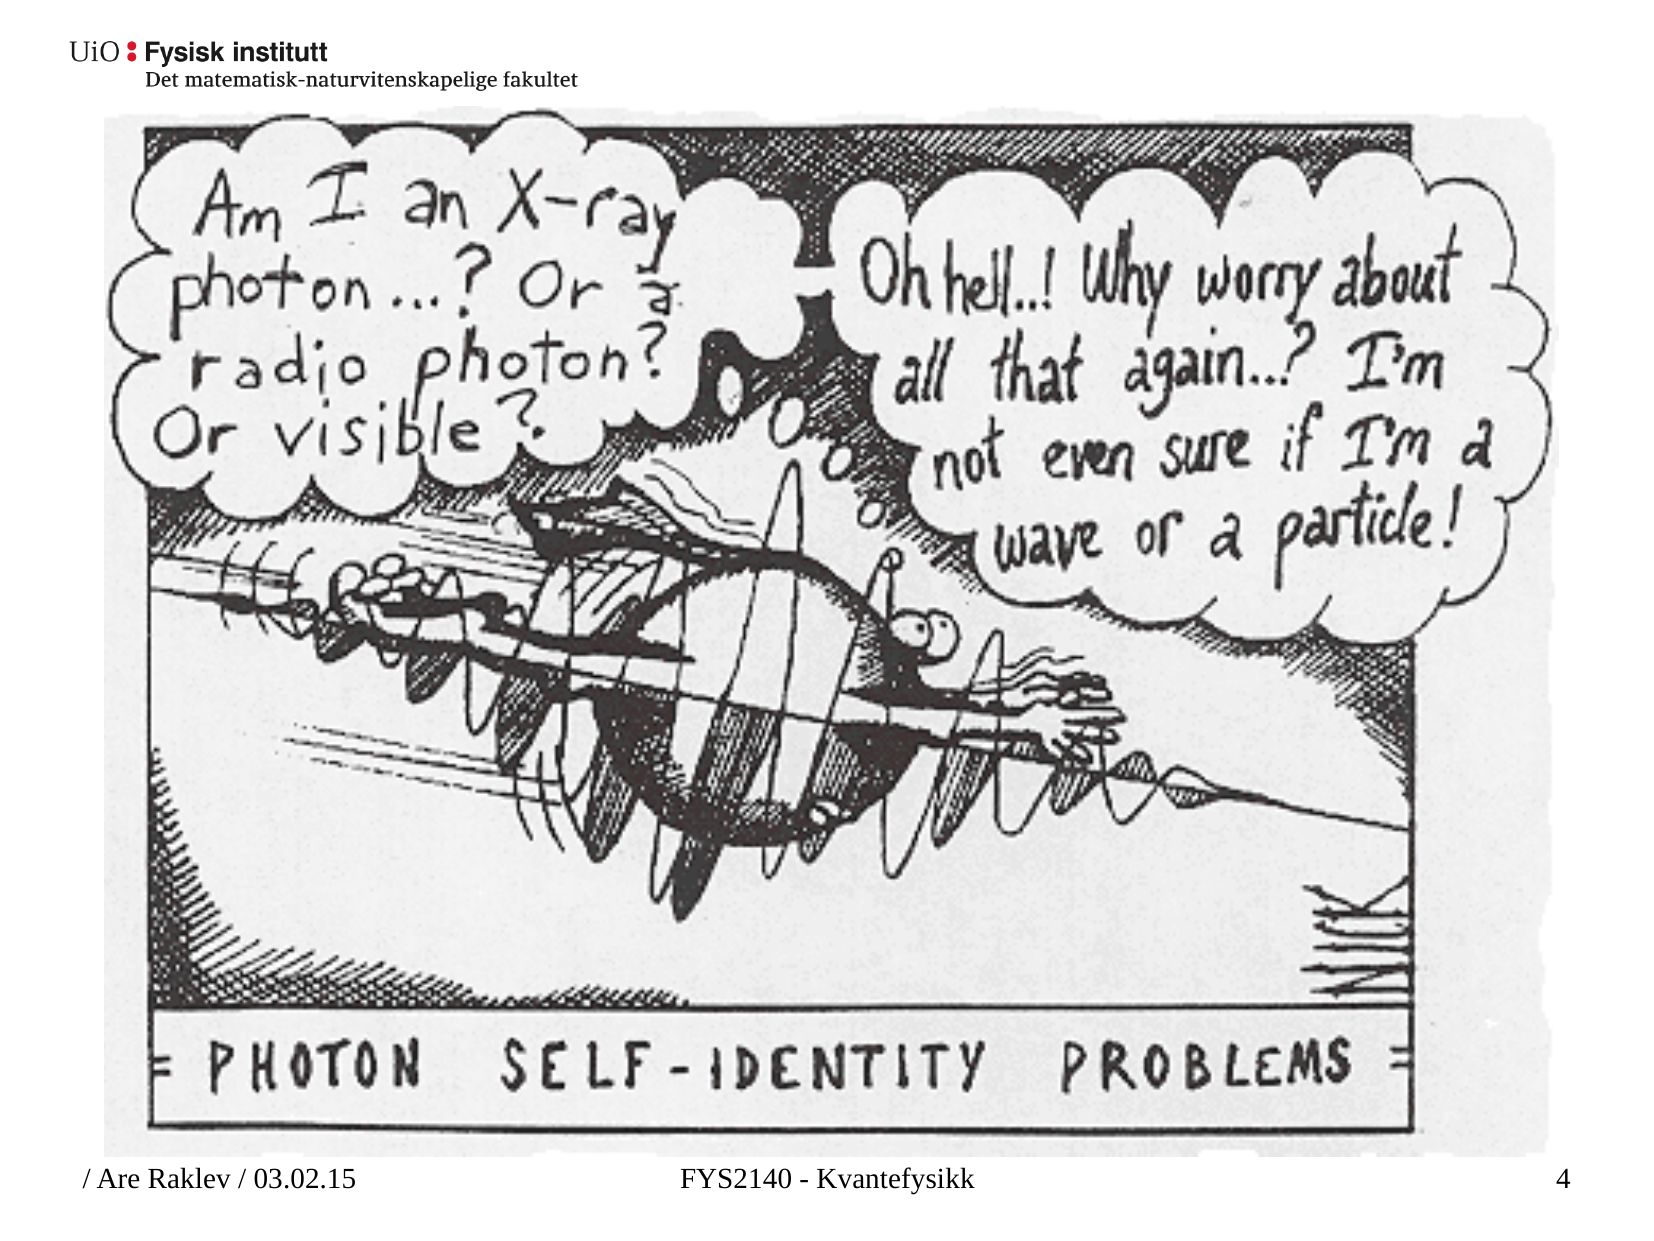

# Comptons eksperiment
/ Are Raklev / 03.02.15
FYS2140 - Kvantefysikk
4